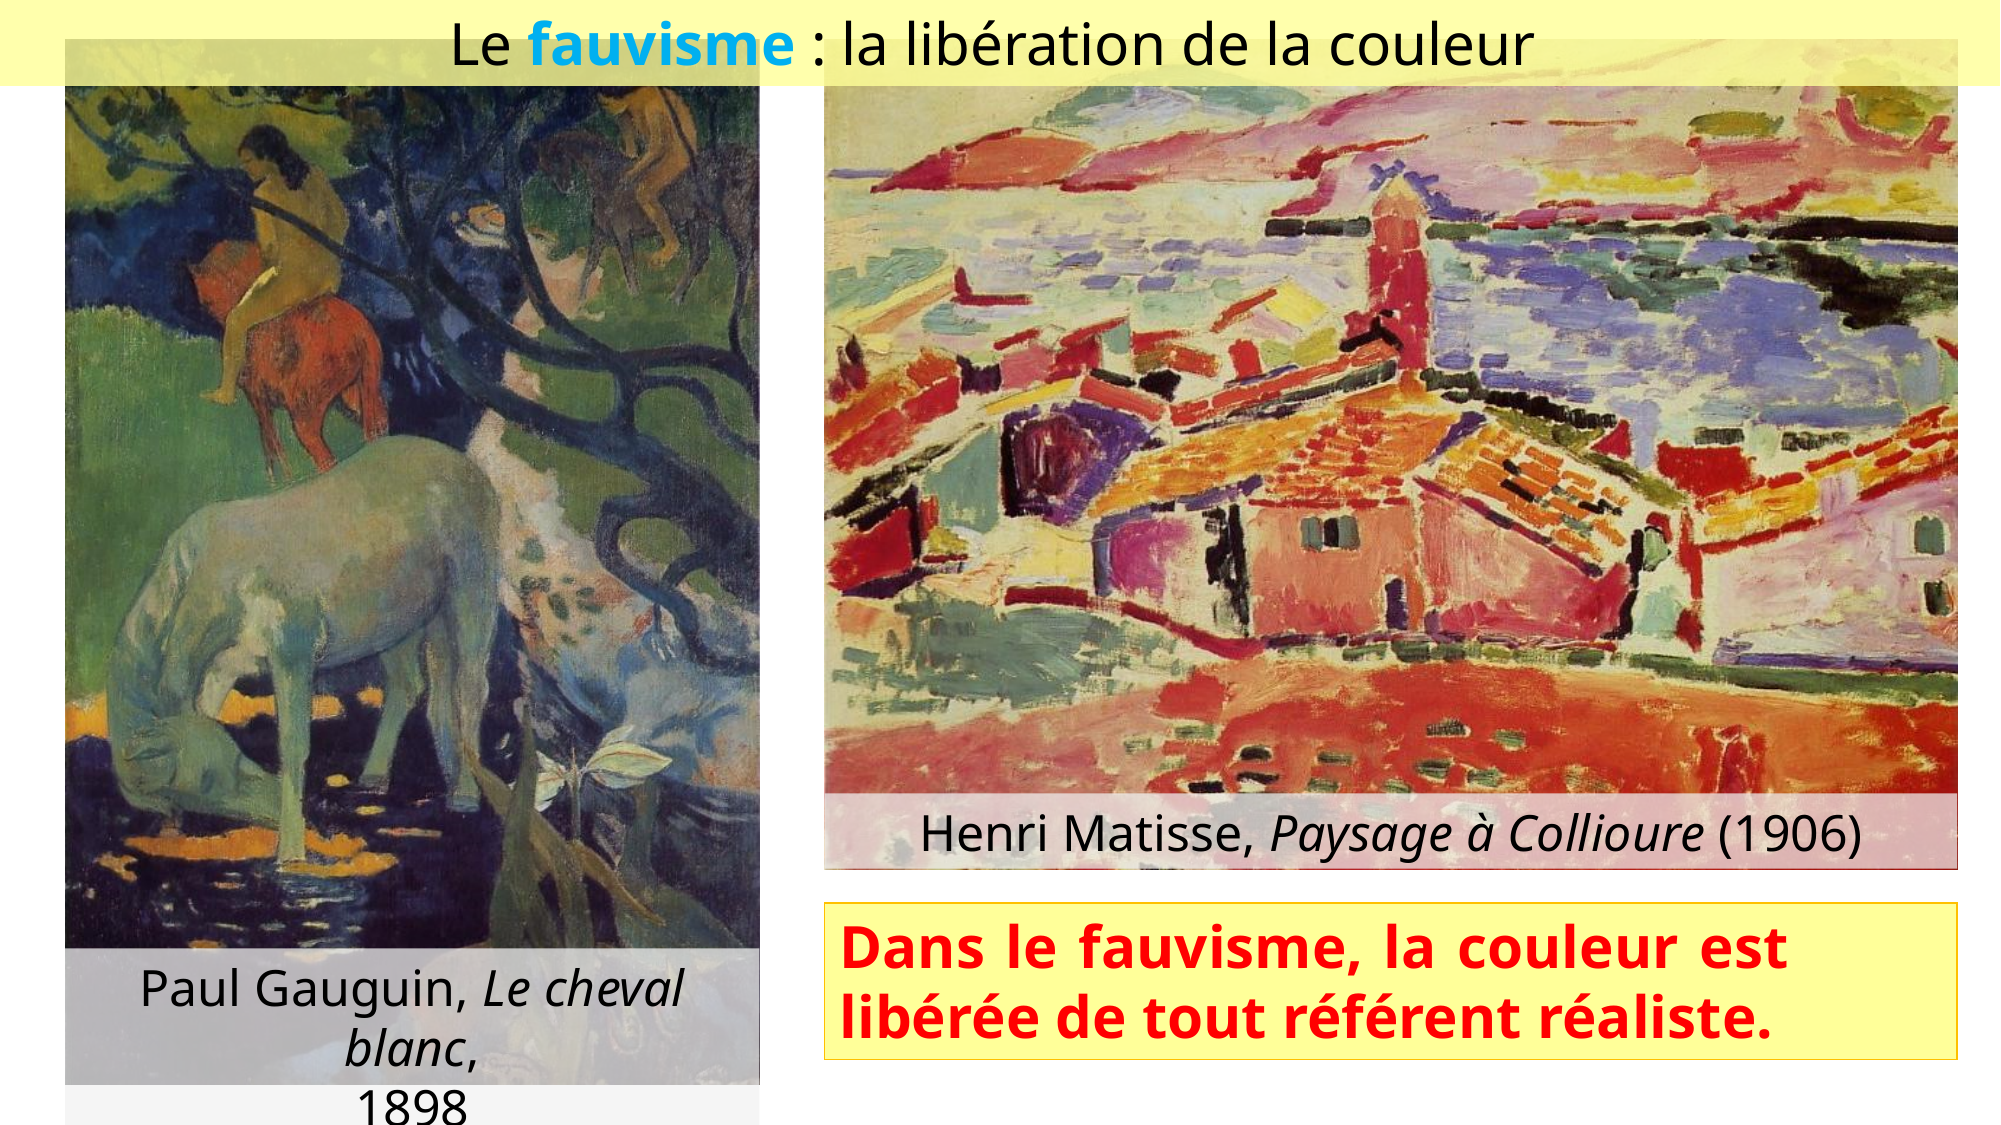

Le fauvisme : la libération de la couleur
Henri Matisse, Paysage à Collioure (1906)
Dans le fauvisme, la couleur est libérée de tout référent réaliste.
Paul Gauguin, Le cheval blanc,
1898